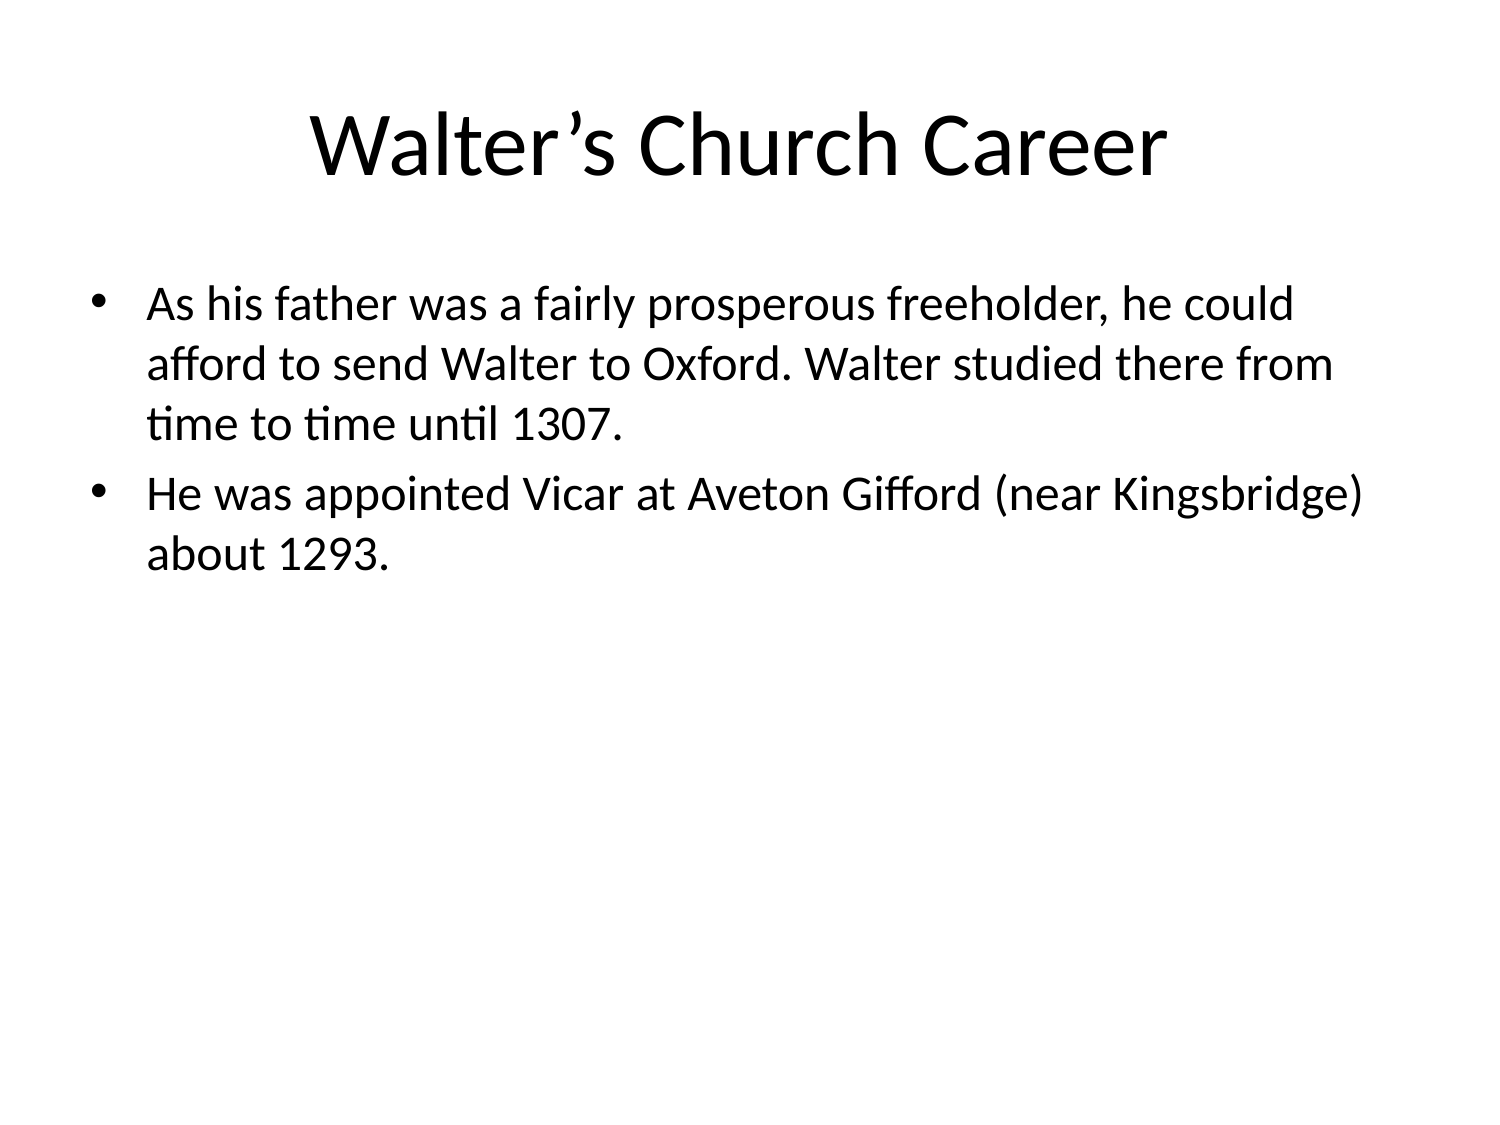

# Walter’s Church Career
As his father was a fairly prosperous freeholder, he could afford to send Walter to Oxford. Walter studied there from time to time until 1307.
He was appointed Vicar at Aveton Gifford (near Kingsbridge) about 1293.